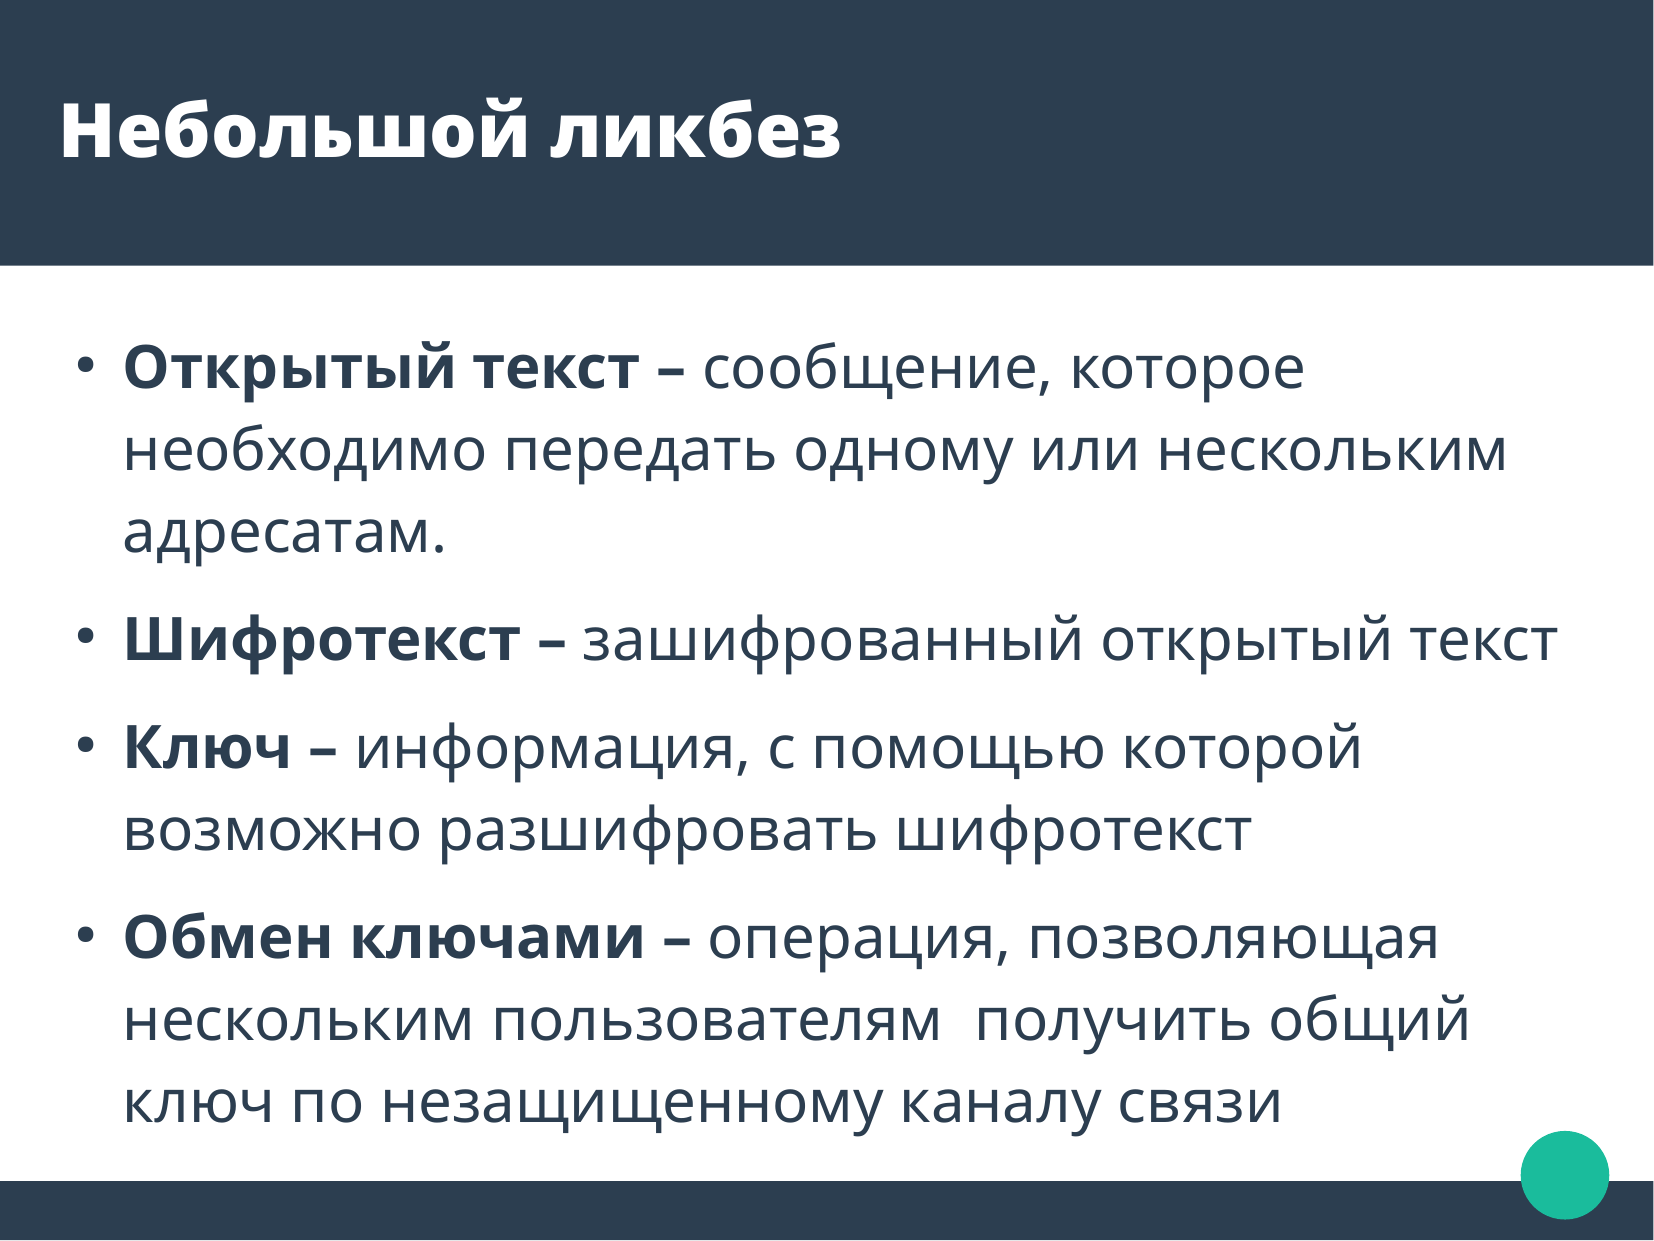

# Небольшой ликбез
Открытый текст – сообщение, которое необходимо передать одному или нескольким адресатам.
Шифротекст – зашифрованный открытый текст
Ключ – информация, с помощью которой возможно разшифровать шифротекст
Обмен ключами – операция, позволяющая нескольким пользователям получить общий ключ по незащищенному каналу связи